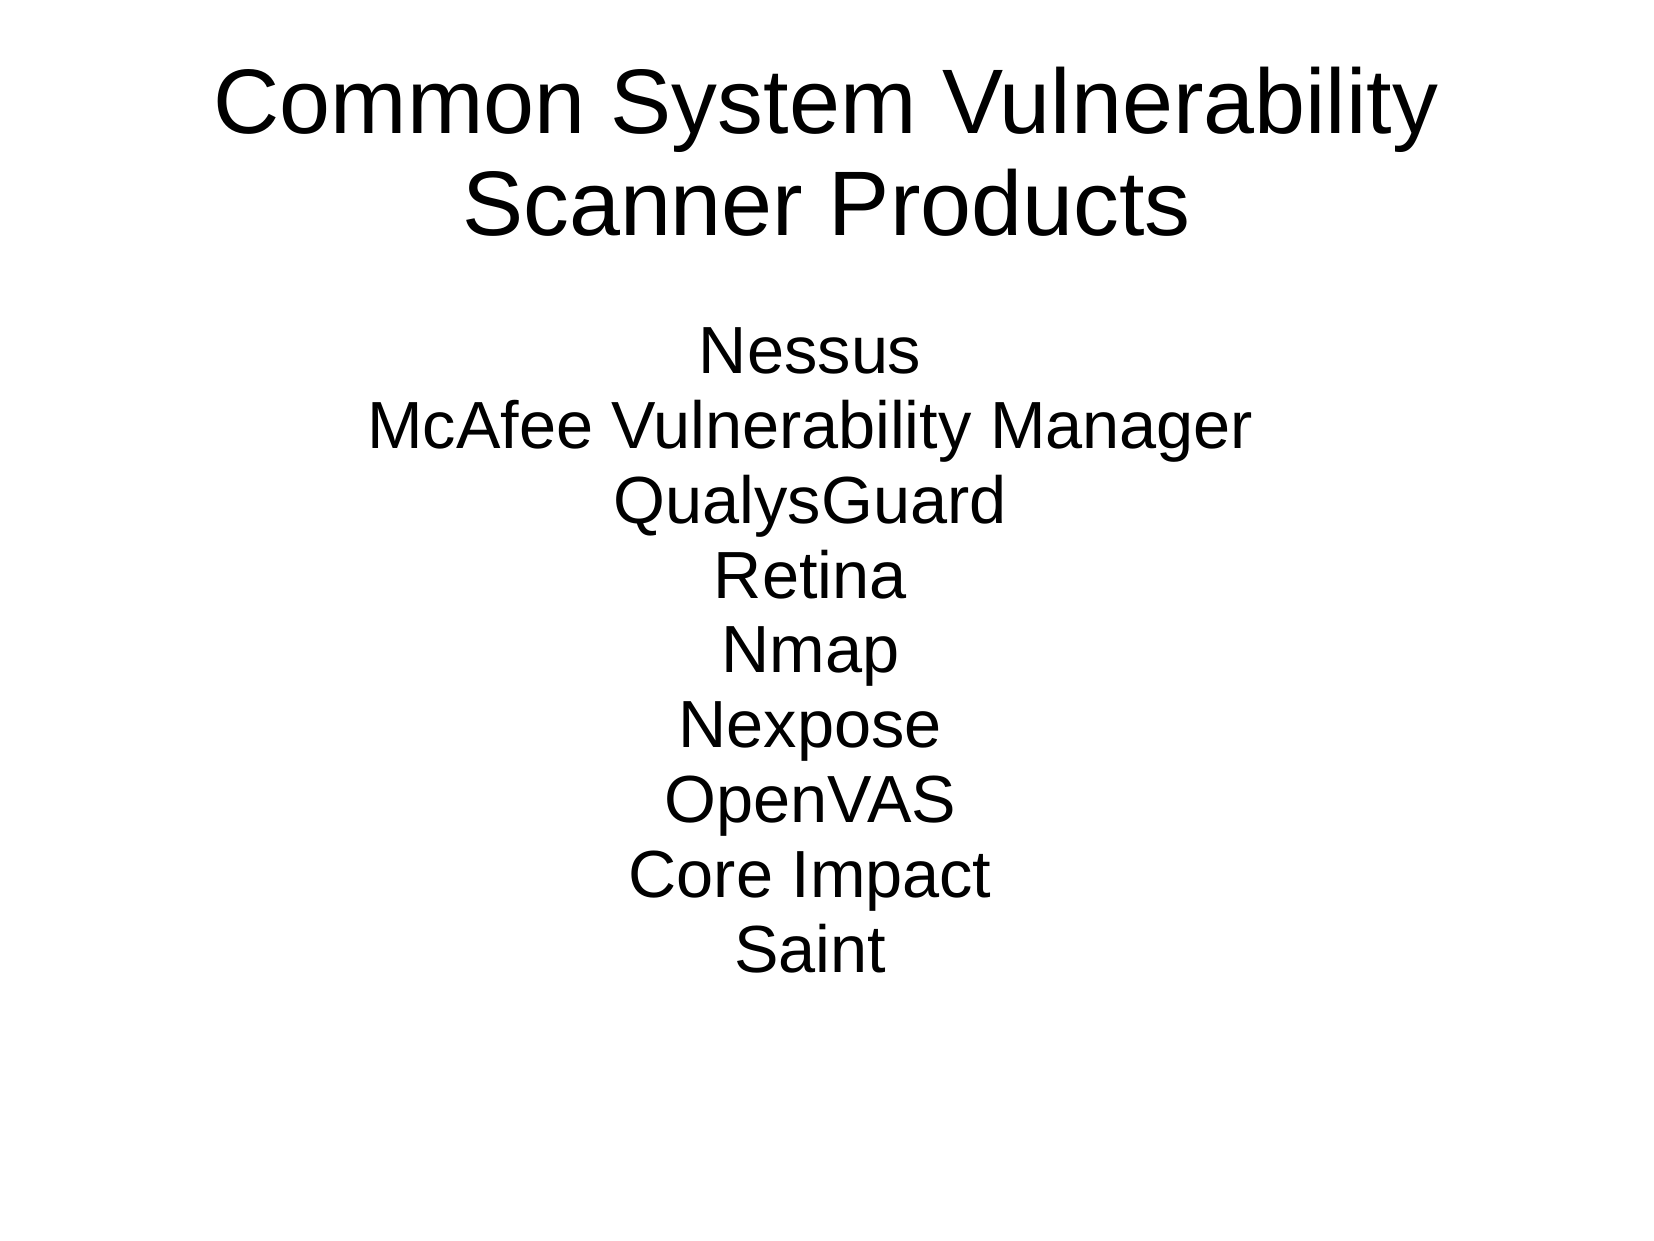

# Common System Vulnerability Scanner Products
Nessus
McAfee Vulnerability Manager
QualysGuard
Retina
Nmap
Nexpose
OpenVAS
Core Impact
Saint